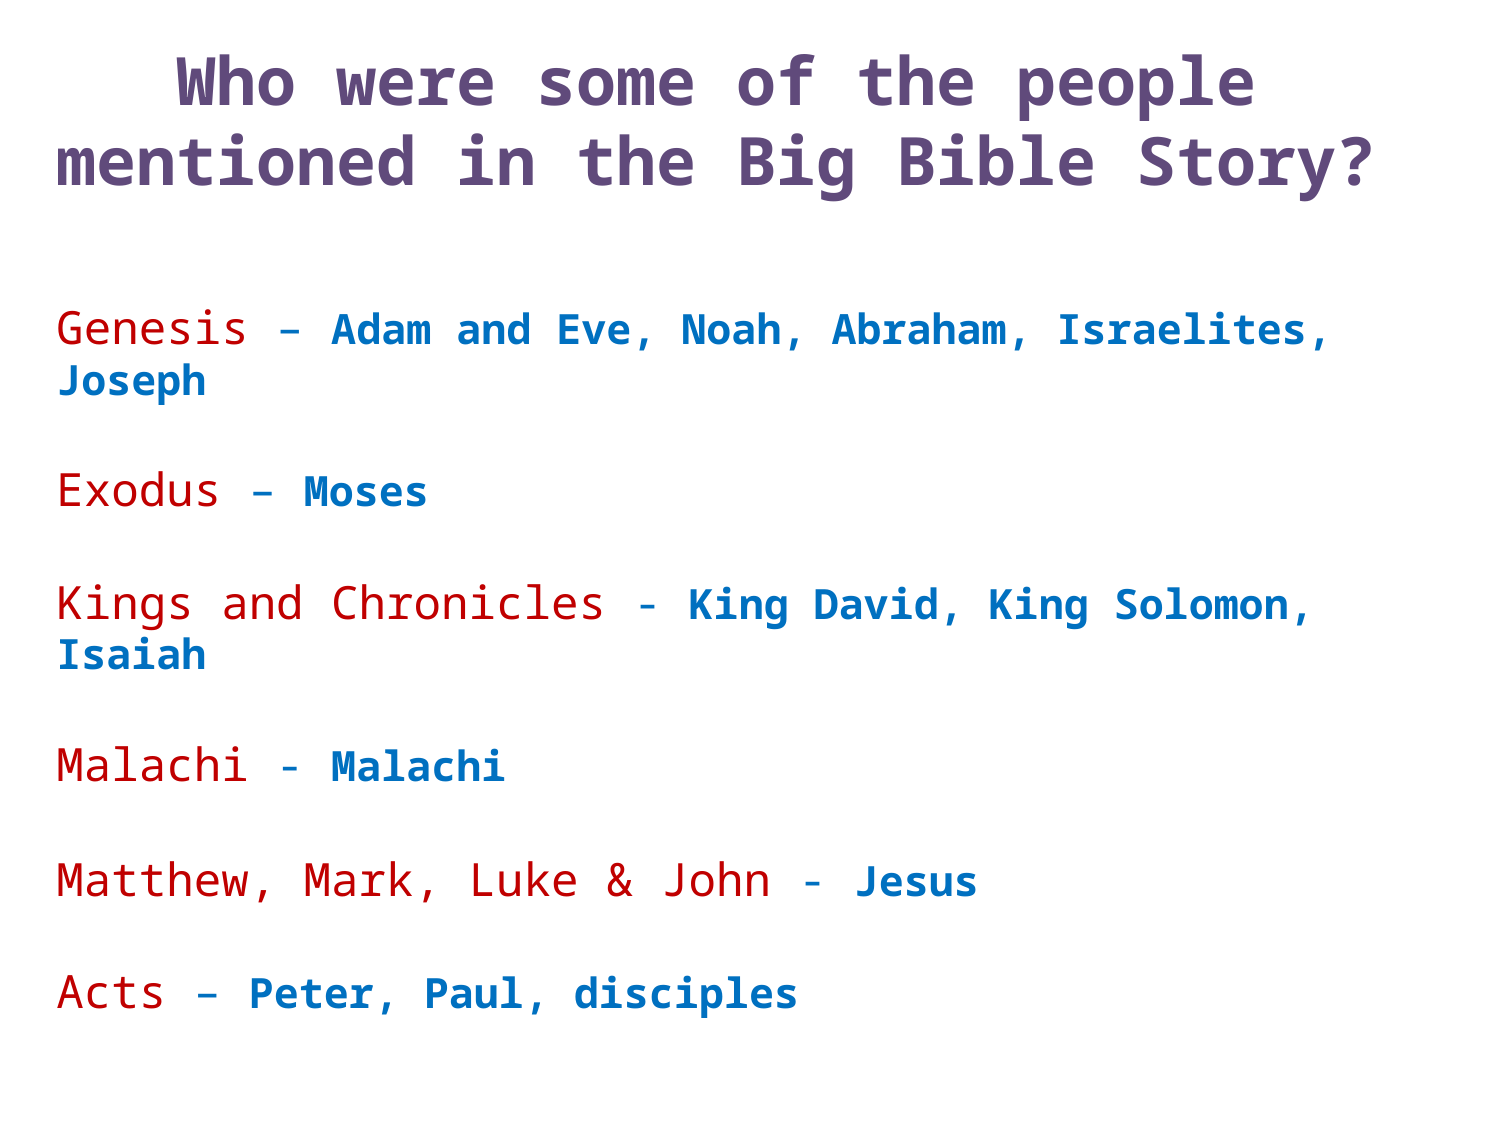

Who were some of the people mentioned in the Big Bible Story?
Genesis – Adam and Eve, Noah, Abraham, Israelites, Joseph
Exodus – Moses
Kings and Chronicles - King David, King Solomon, Isaiah
Malachi - Malachi
Matthew, Mark, Luke & John - Jesus
Acts – Peter, Paul, disciples